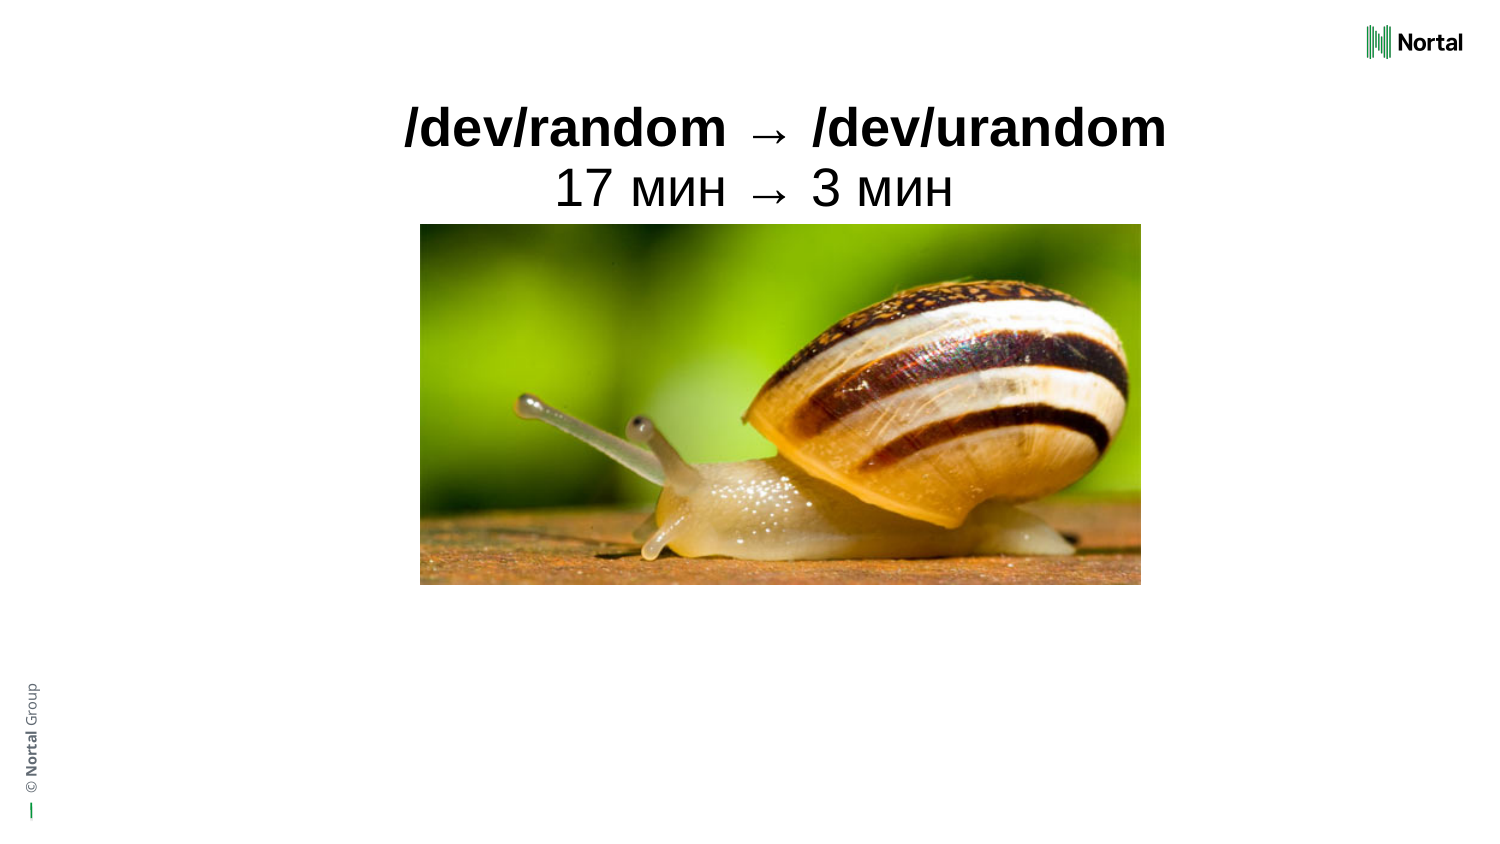

/dev/random → /dev/urandom
 17 мин → 3 мин